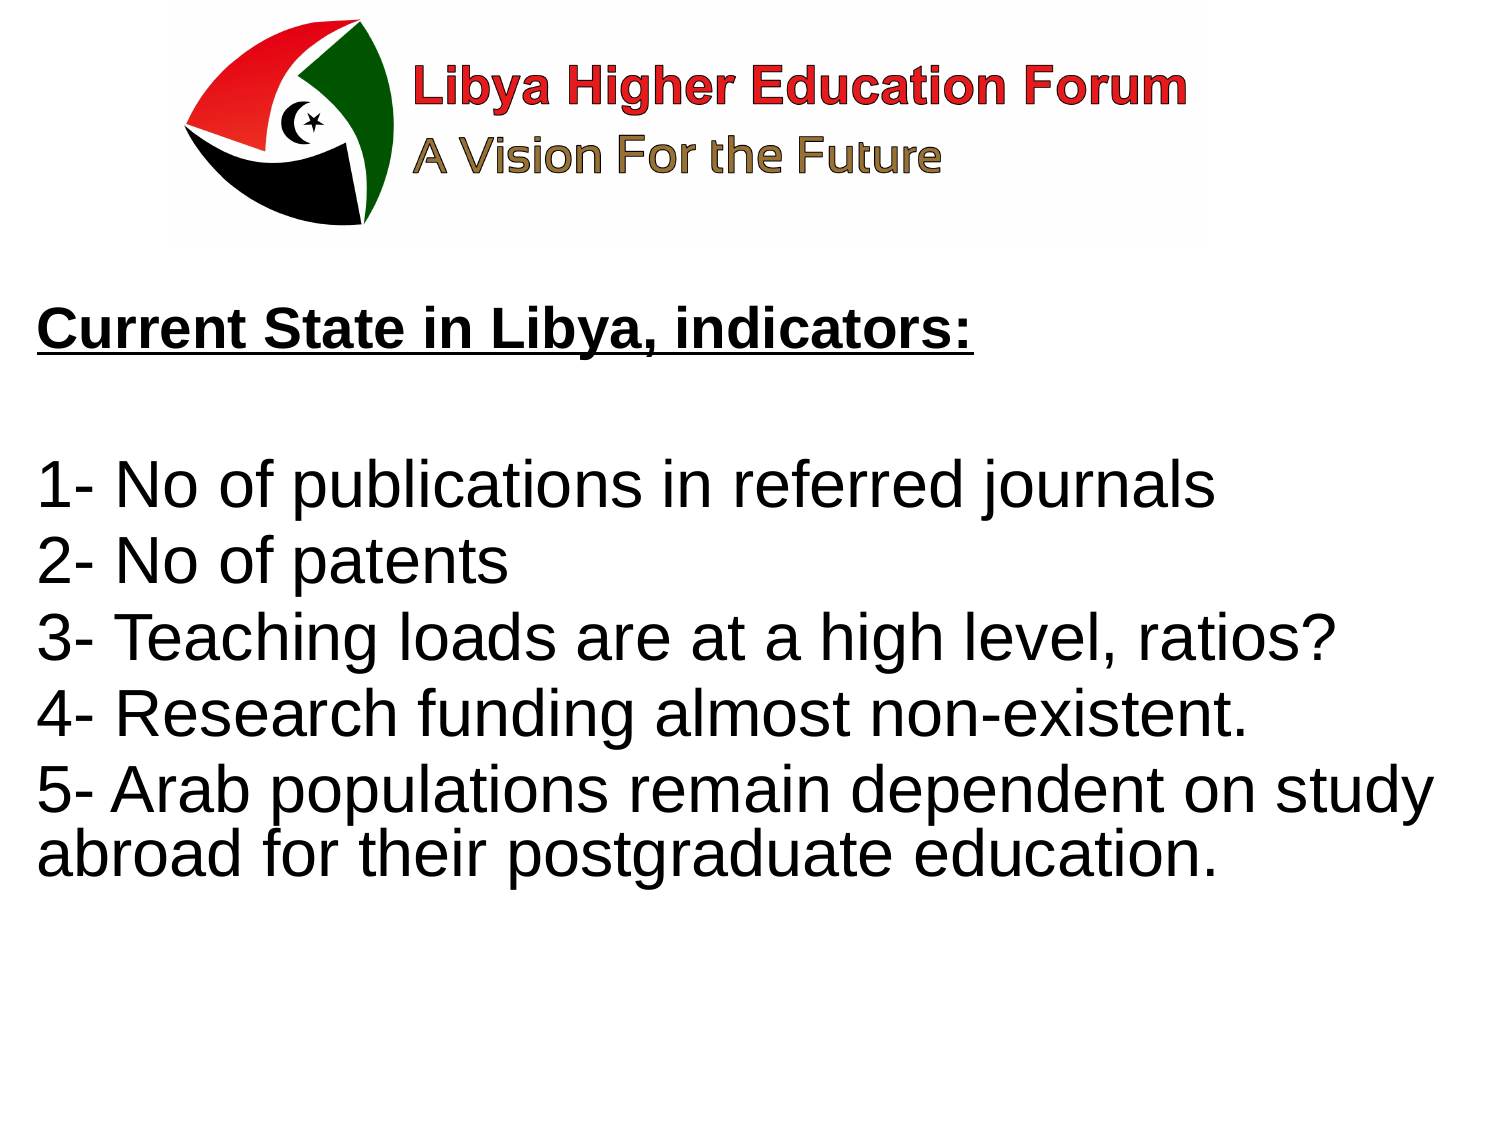

# Current State in Libya, indicators:
1- No of publications in referred journals
2- No of patents
3- Teaching loads are at a high level, ratios?
4- Research funding almost non-existent.
5- Arab populations remain dependent on study abroad for their postgraduate education.